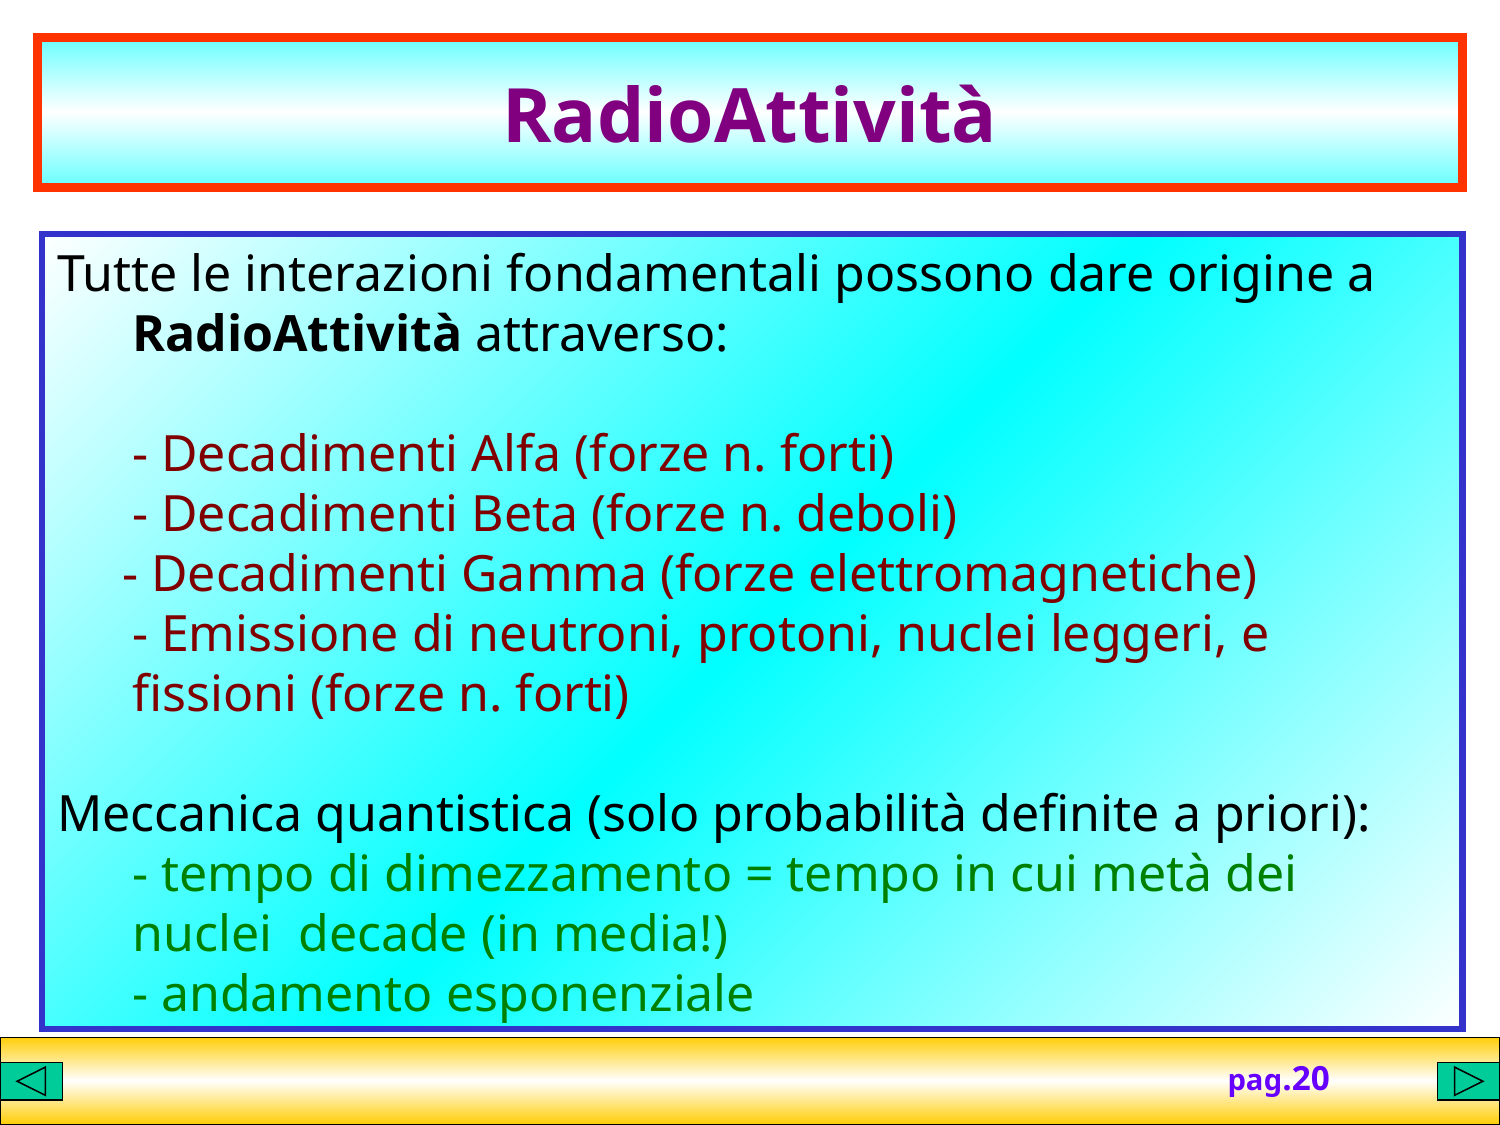

# RadioAttività
Tutte le interazioni fondamentali possono dare origine a RadioAttività attraverso:
	- Decadimenti Alfa (forze n. forti)
	- Decadimenti Beta (forze n. deboli)
 - Decadimenti Gamma (forze elettromagnetiche)
	- Emissione di neutroni, protoni, nuclei leggeri, e fissioni (forze n. forti)
Meccanica quantistica (solo probabilità definite a priori):
	- tempo di dimezzamento = tempo in cui metà dei nuclei decade (in media!)
	- andamento esponenziale
20